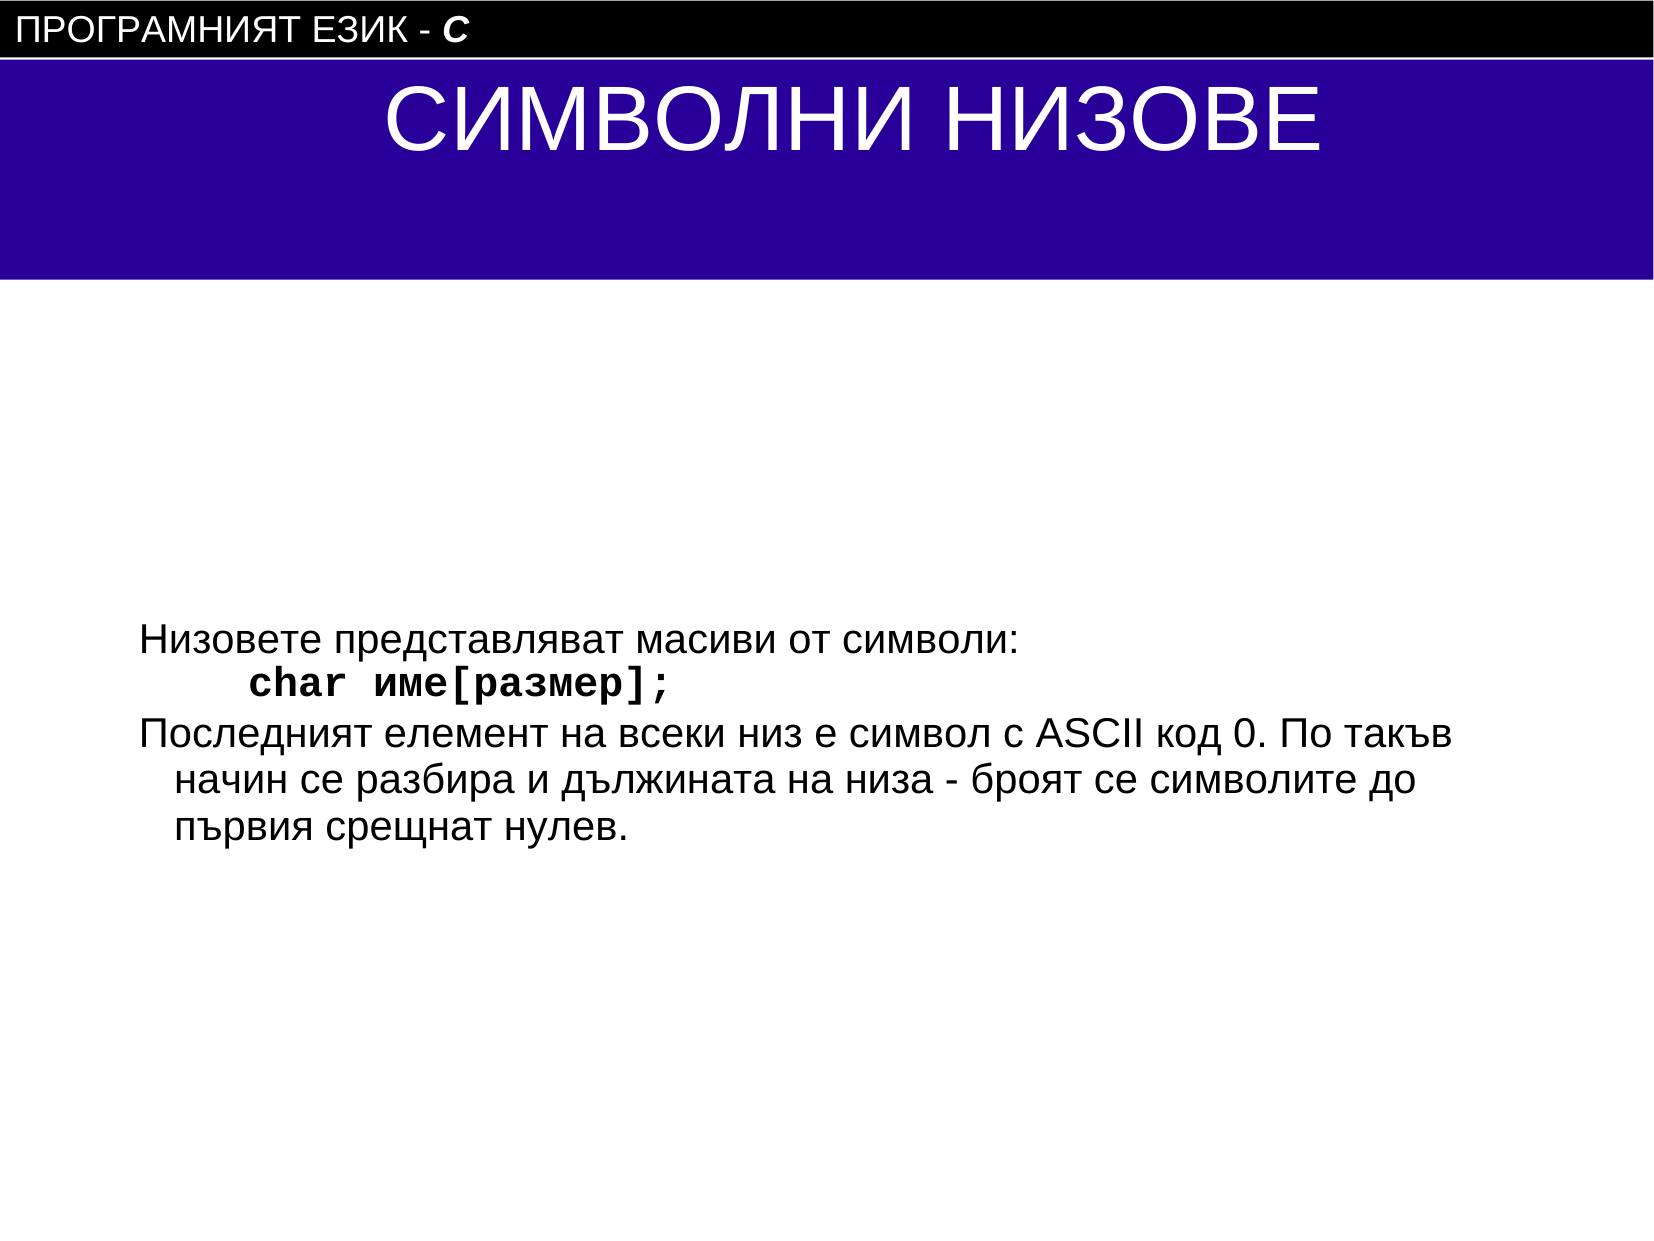

ПРОГРАМНИЯT ЕЗИК - С
					СИМВОЛНИ НИЗОВЕ
Низовете представляват масиви от символи:
	char име[размер];
Последният елемент на всеки низ е символ с ASCII код 0. По такъв начин се разбира и дължината на низа - броят се символите до първия срещнат нулев.